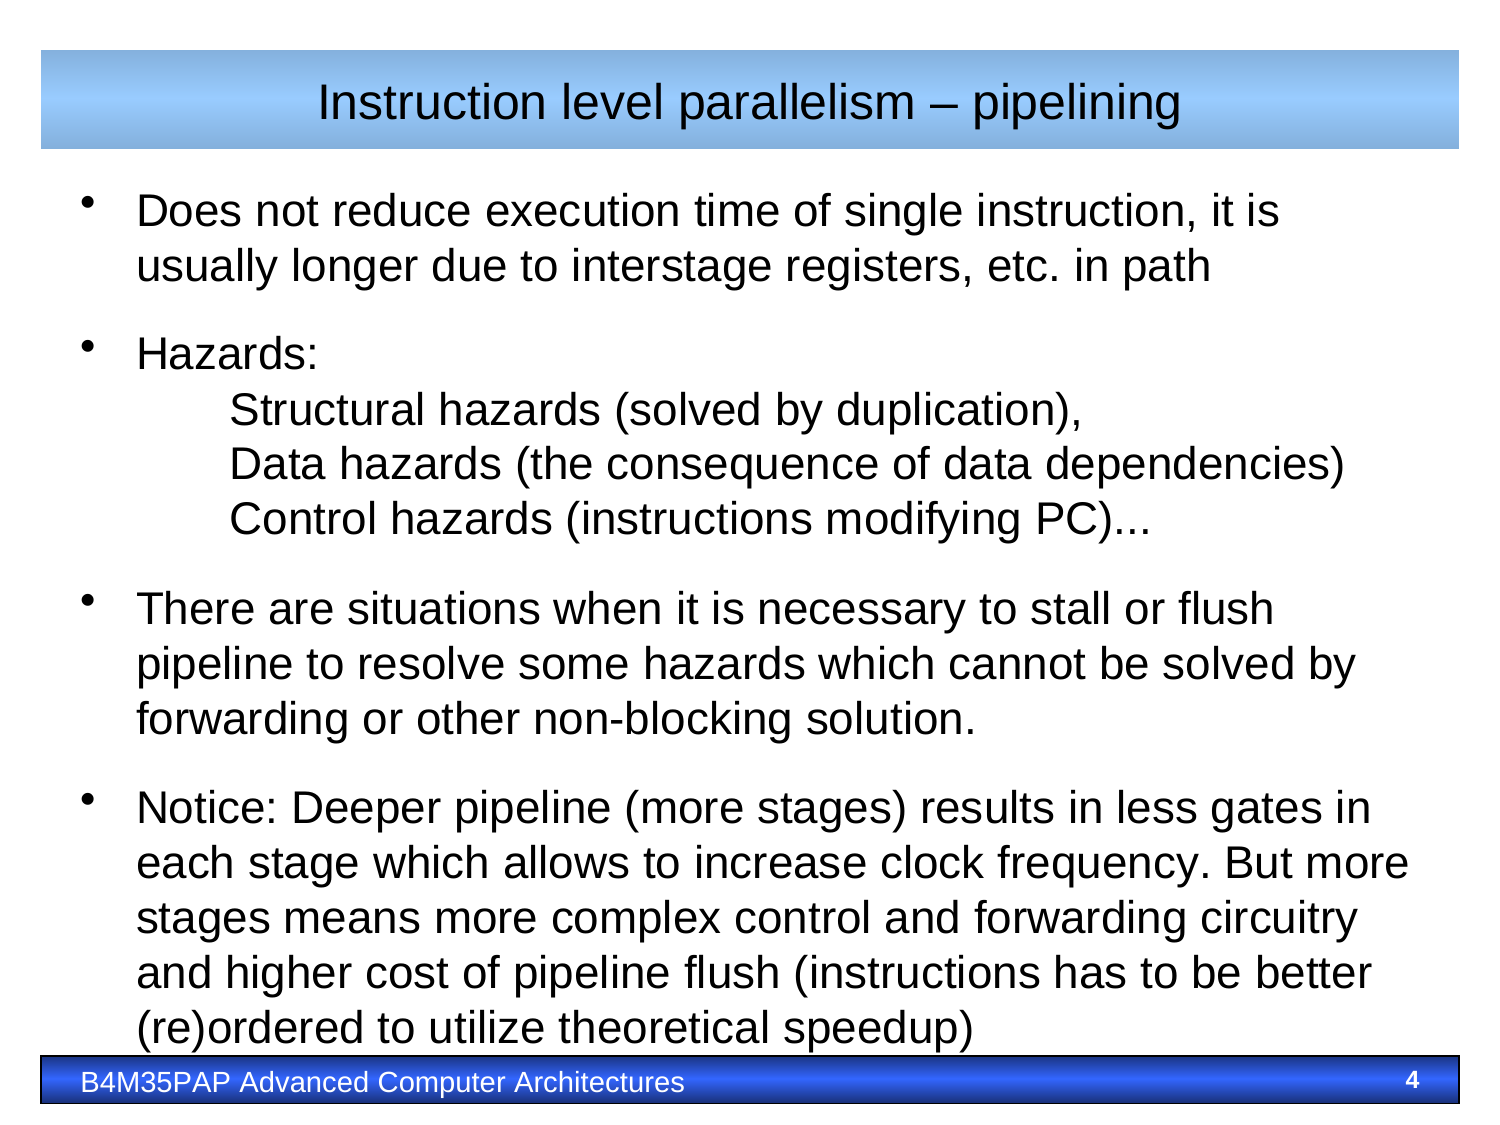

# Instruction level parallelism – pipelining
Does not reduce execution time of single instruction, it is usually longer due to interstage registers, etc. in path
Hazards:
	Structural hazards (solved by duplication),
	Data hazards (the consequence of data dependencies)
	Control hazards (instructions modifying PC)...
There are situations when it is necessary to stall or flush pipeline to resolve some hazards which cannot be solved by forwarding or other non-blocking solution.
Notice: Deeper pipeline (more stages) results in less gates in each stage which allows to increase clock frequency. But more stages means more complex control and forwarding circuitry and higher cost of pipeline flush (instructions has to be better (re)ordered to utilize theoretical speedup)